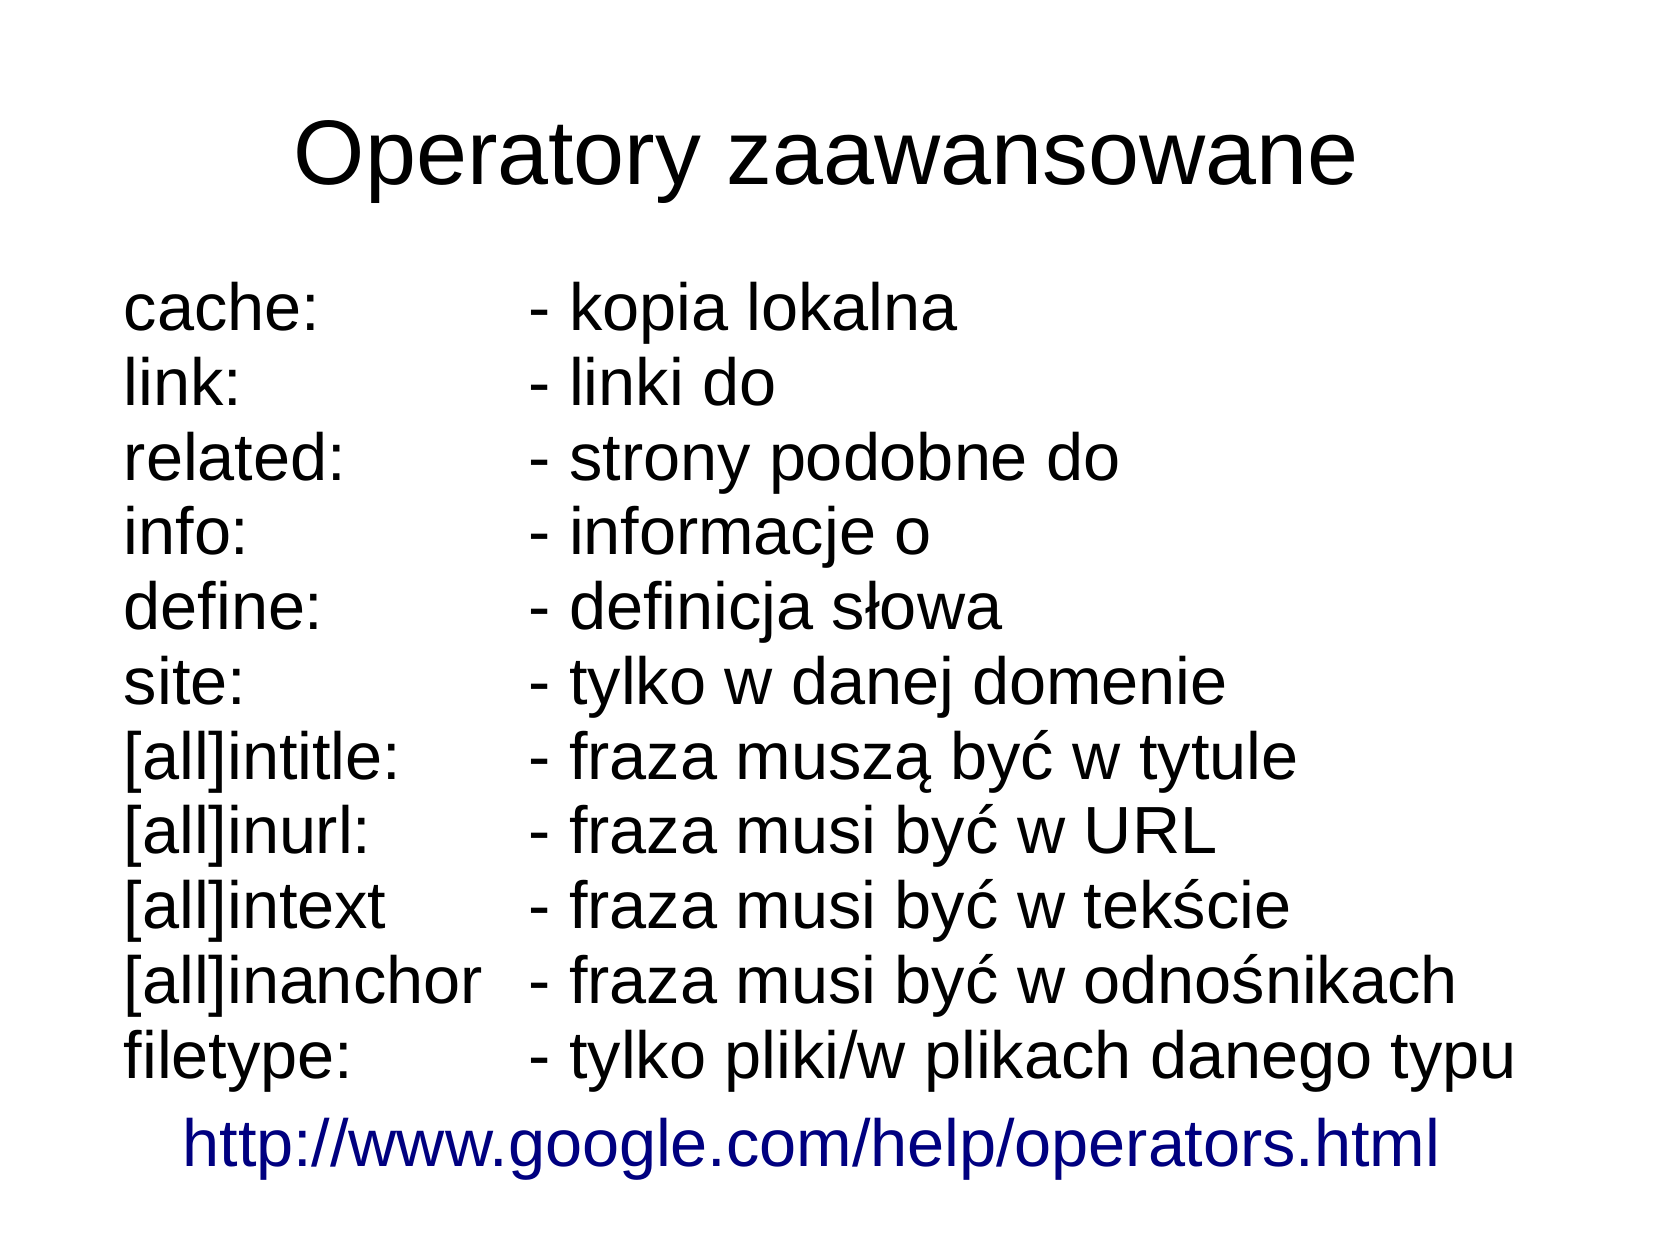

# Operatory zaawansowane
cache:			- kopia lokalna
link:				- linki do
related:			- strony podobne do
info:				- informacje o
define:			- definicja słowa
site:				- tylko w danej domenie
[all]intitle:		- fraza muszą być w tytule
[all]inurl:			- fraza musi być w URL
[all]intext		- fraza musi być w tekście
[all]inanchor	- fraza musi być w odnośnikach
filetype:			- tylko pliki/w plikach danego typu
http://www.google.com/help/operators.html